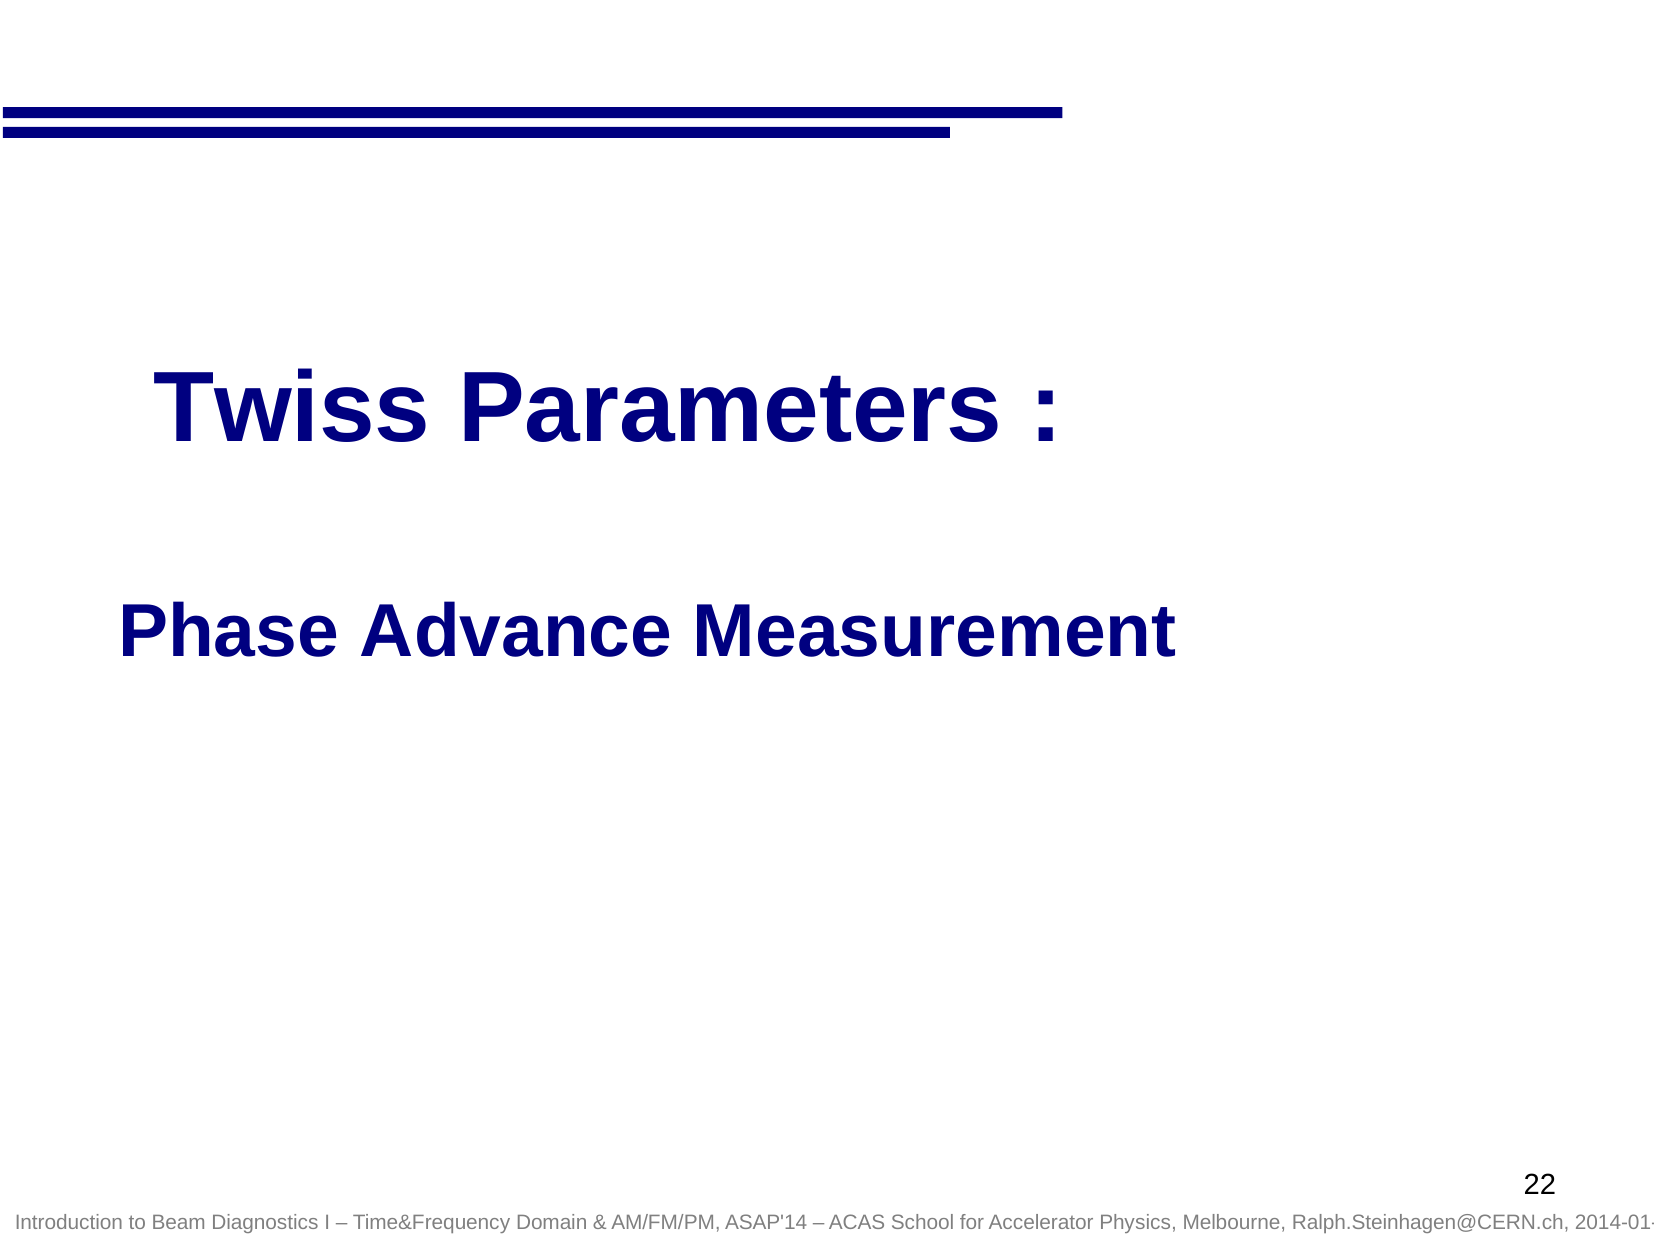

# Twiss Parameters : Phase Advance Measurement